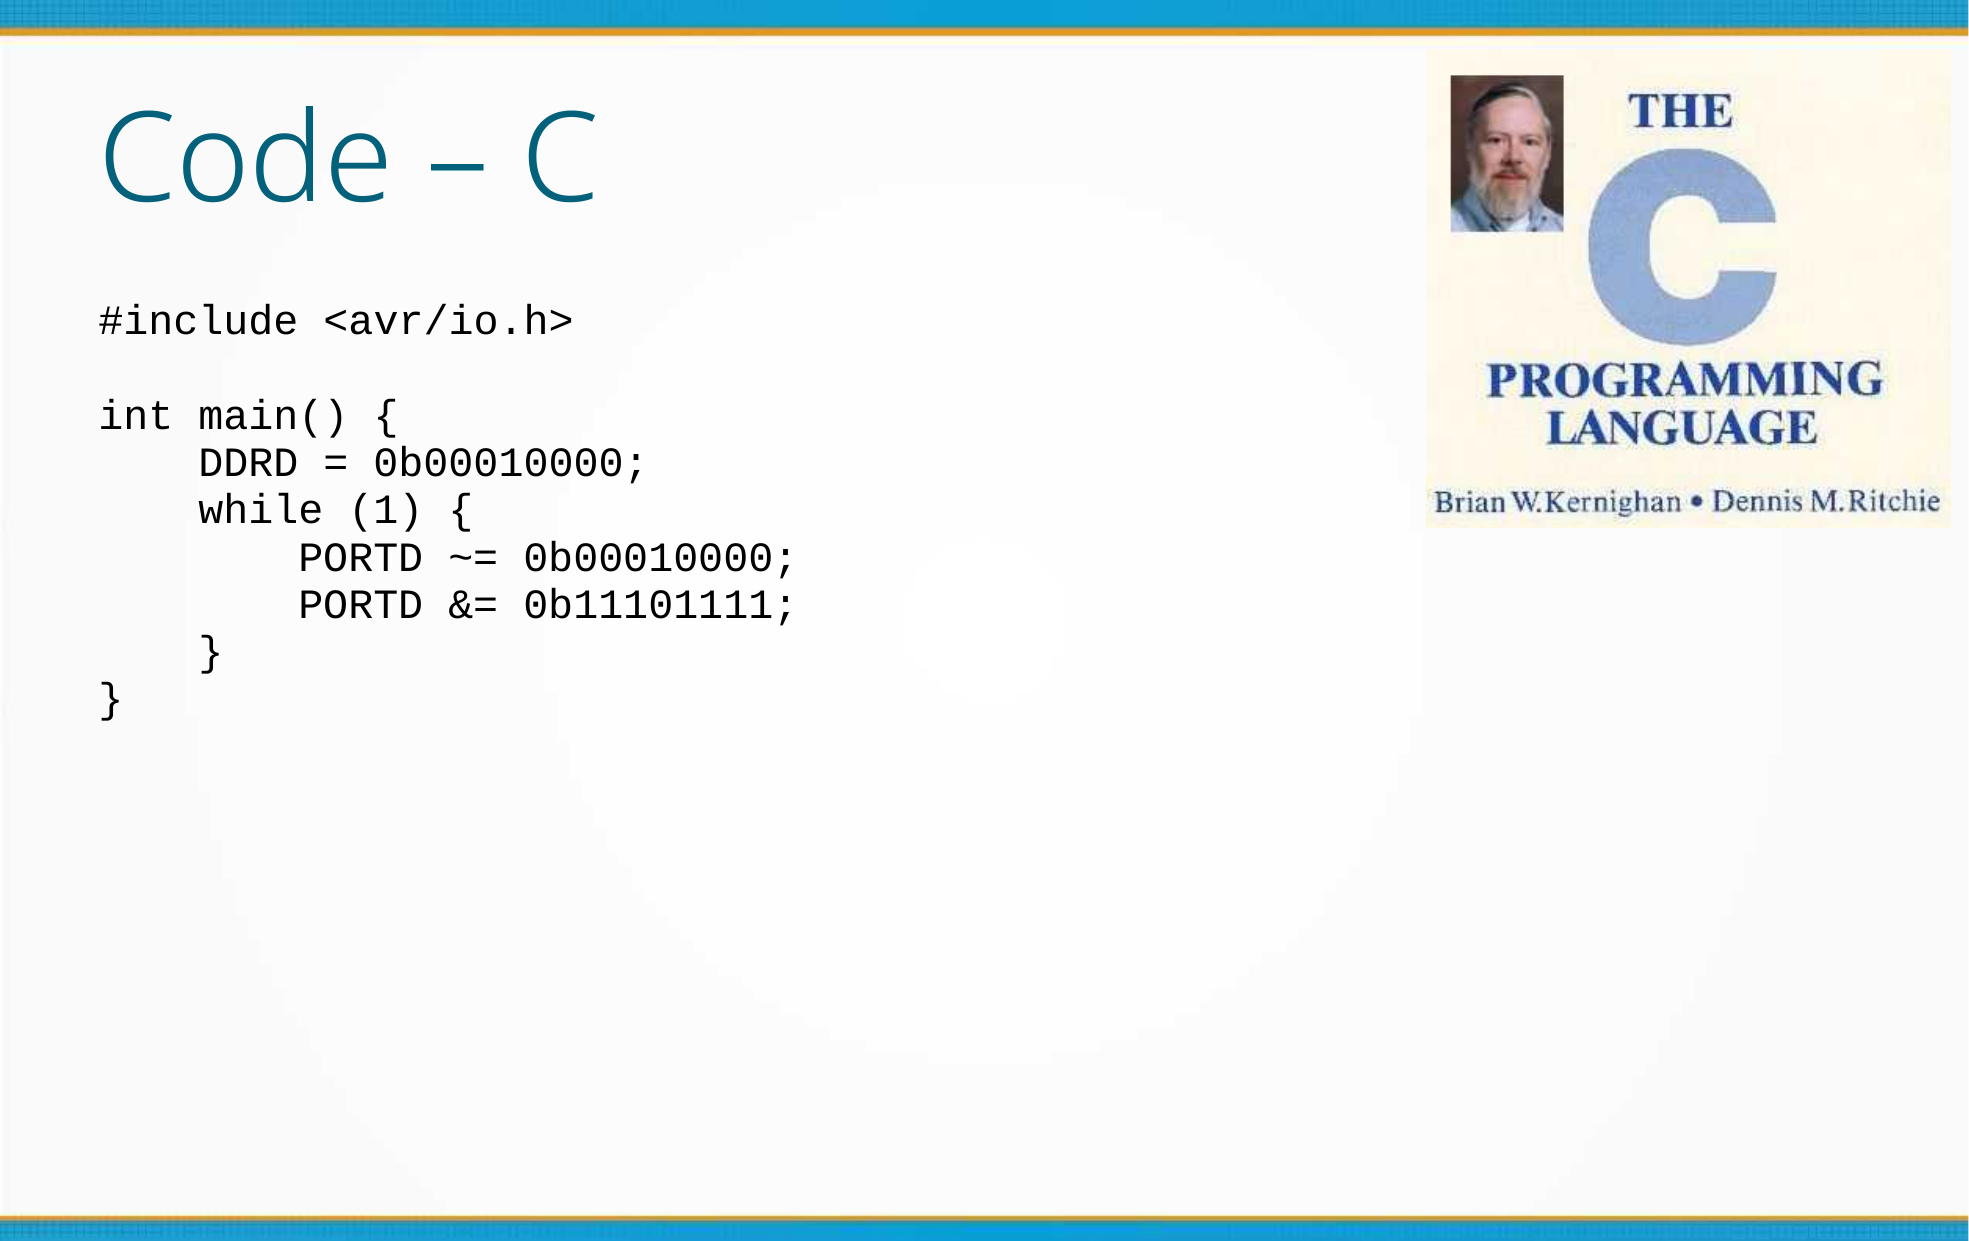

# Code – C
#include <avr/io.h>
int main() {
 DDRD = 0b00010000;
 while (1) {
 PORTD ~= 0b00010000;
 PORTD &= 0b11101111;
 }
}